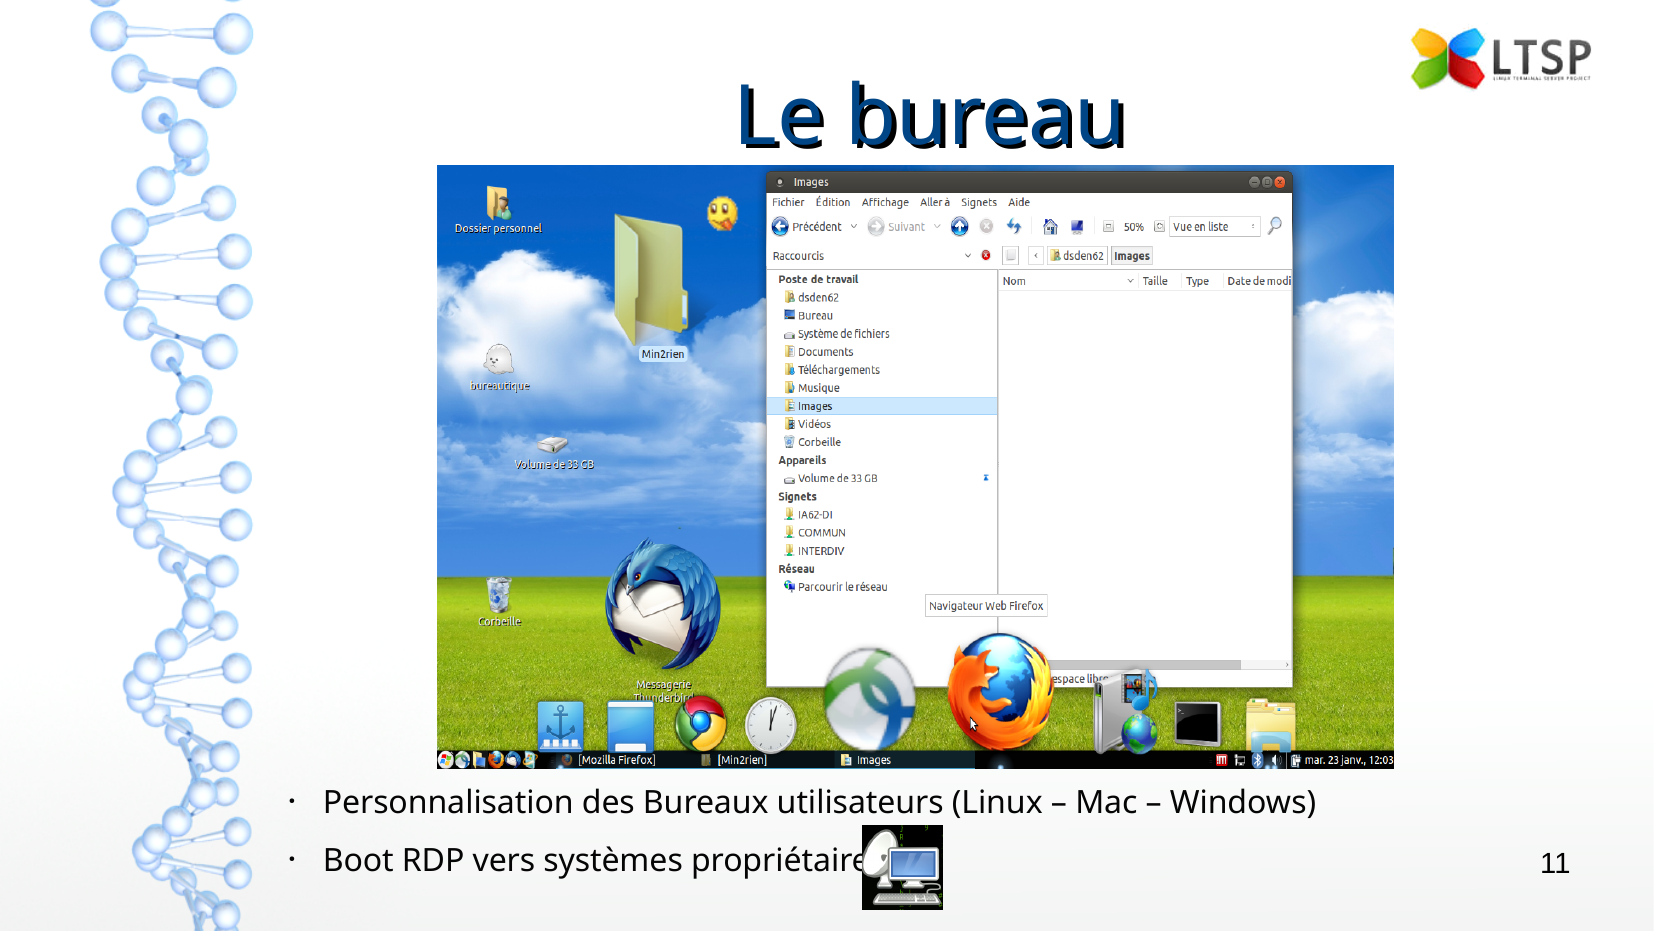

# Le bureau
Personnalisation des Bureaux utilisateurs (Linux – Mac – Windows)
Boot RDP vers systèmes propriétaires
11